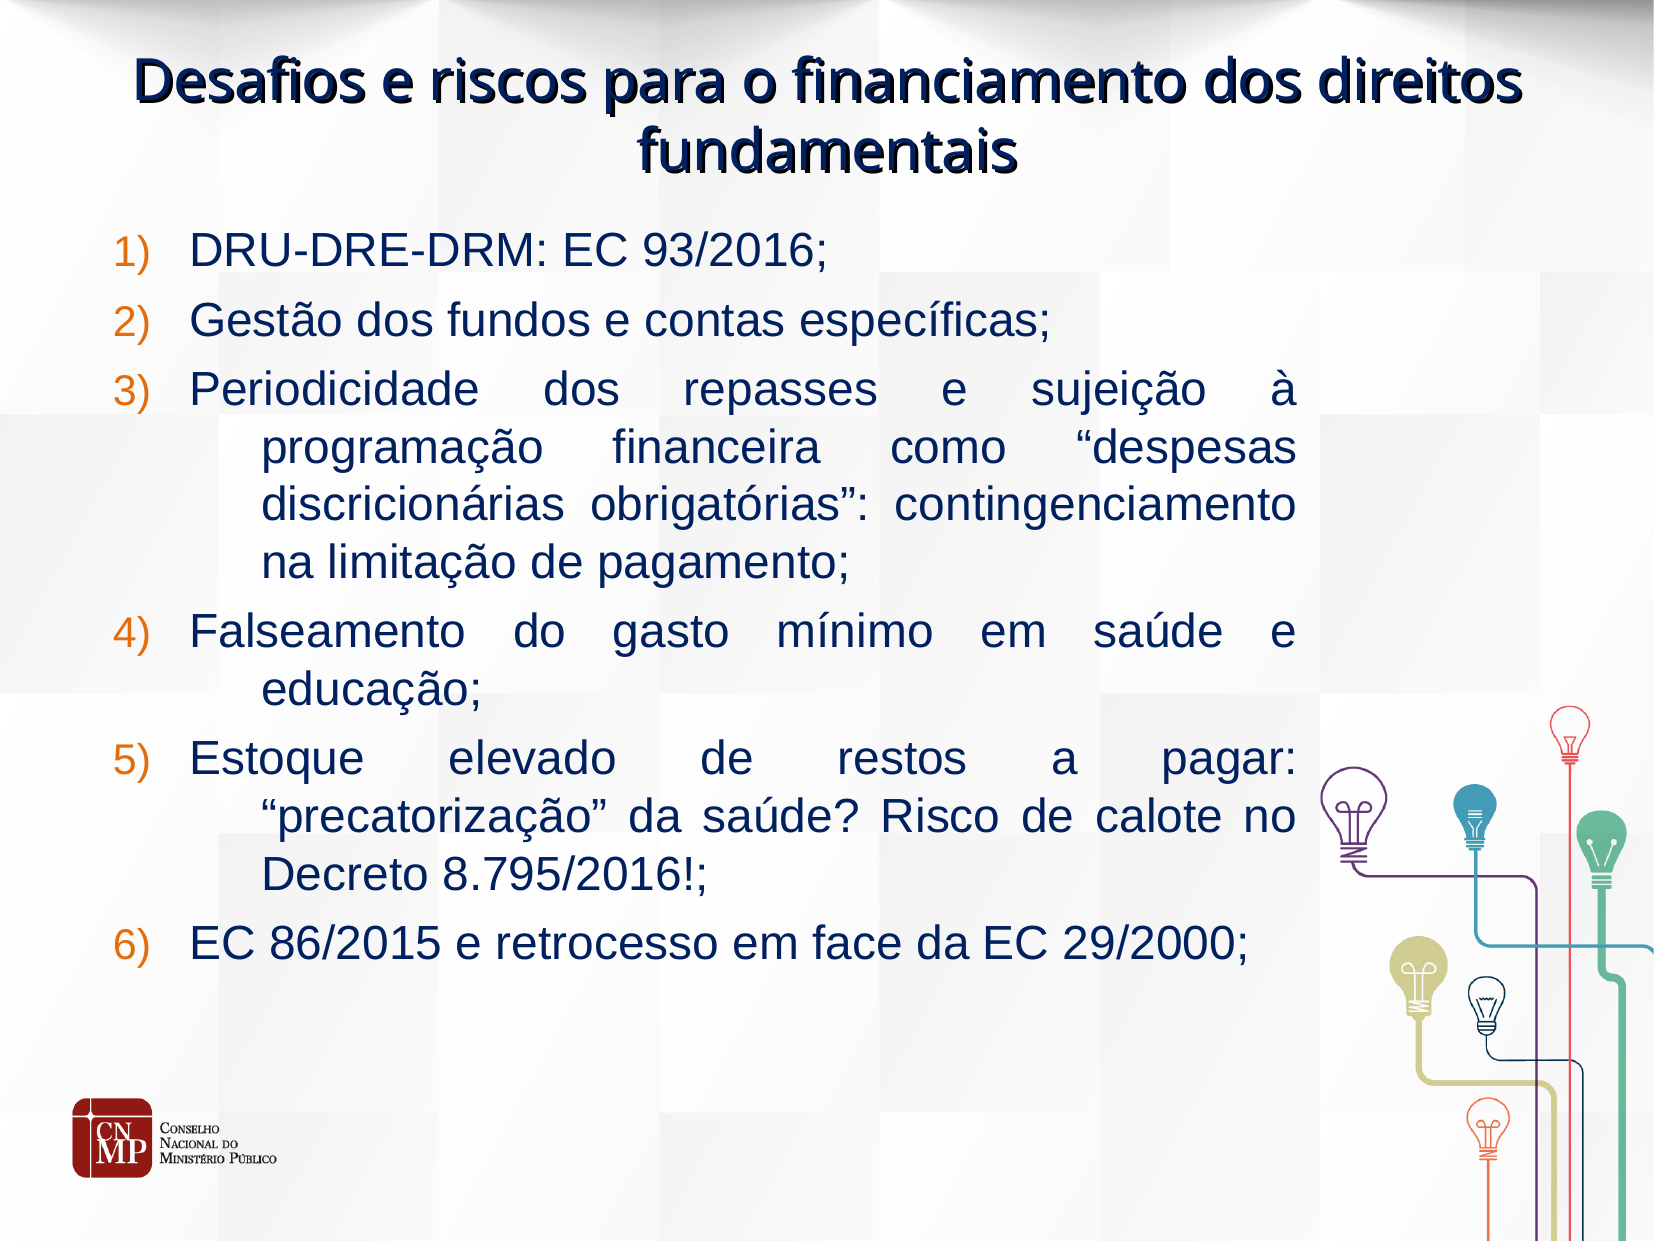

# Desafios e riscos para o financiamento dos direitos fundamentais
DRU-DRE-DRM: EC 93/2016;
Gestão dos fundos e contas específicas;
Periodicidade dos repasses e sujeição à programação financeira como “despesas discricionárias obrigatórias”: contingenciamento na limitação de pagamento;
Falseamento do gasto mínimo em saúde e educação;
Estoque elevado de restos a pagar: “precatorização” da saúde? Risco de calote no Decreto 8.795/2016!;
EC 86/2015 e retrocesso em face da EC 29/2000;